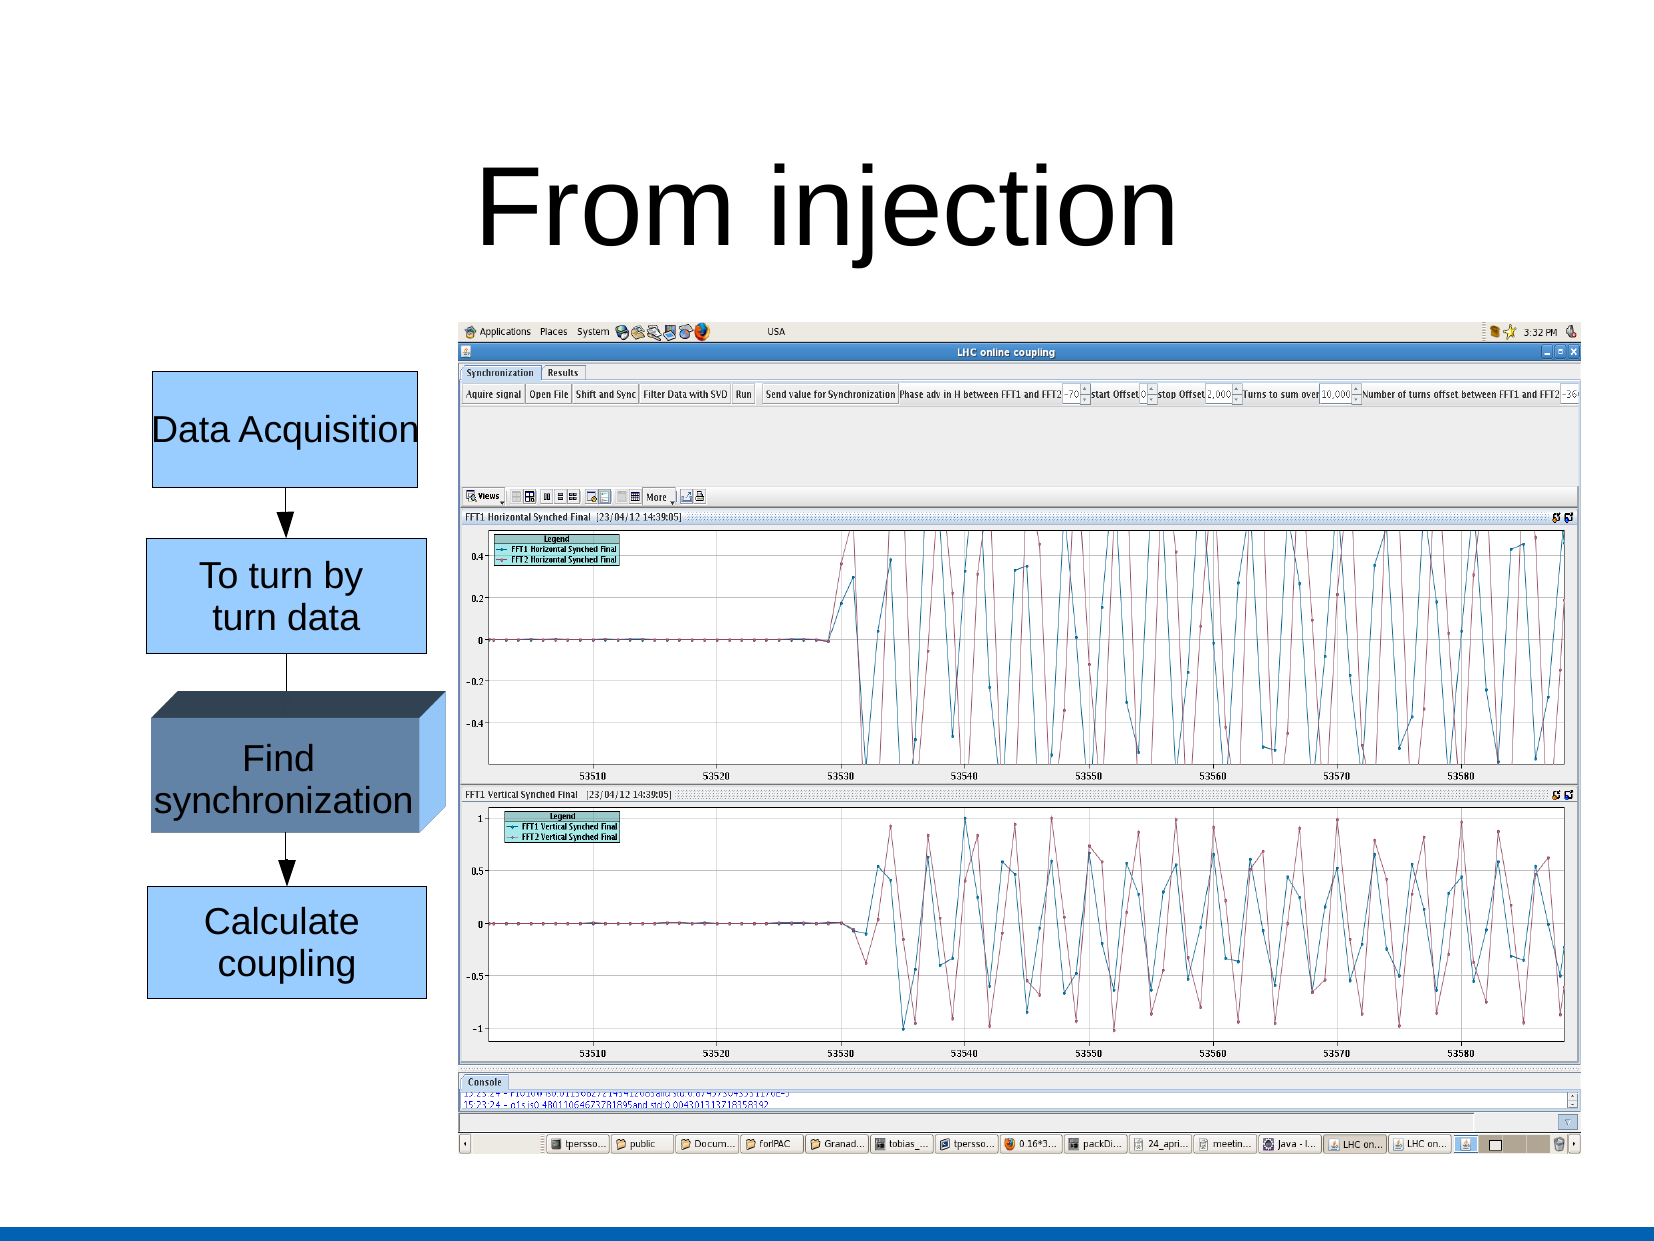

# From injection
Data Acquisition
To turn by
turn data
Find
synchronization
Calculate
coupling